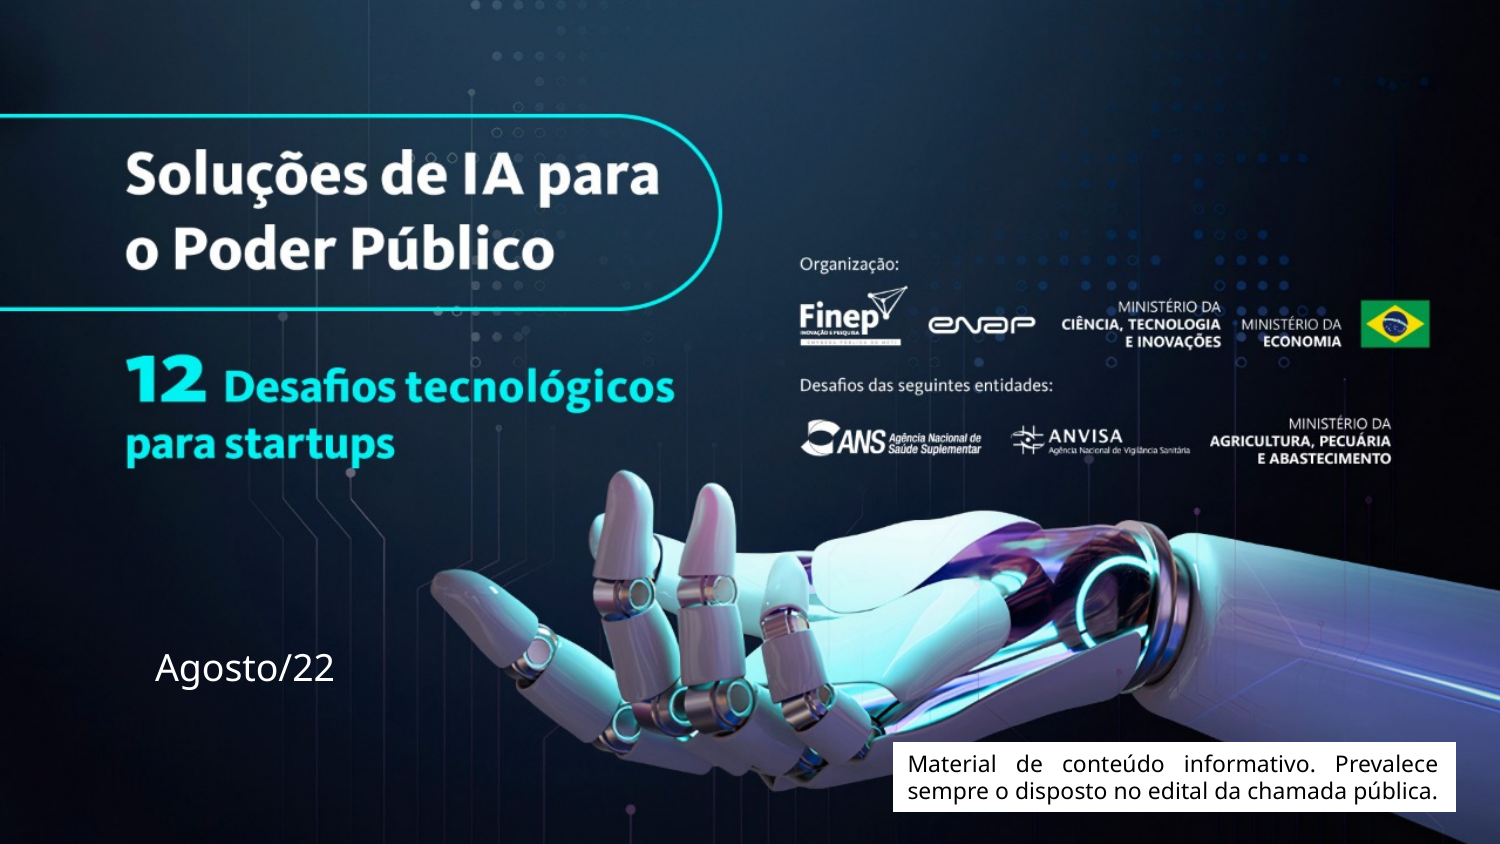

Agosto/22
Material de conteúdo informativo. Prevalece sempre o disposto no edital da chamada pública.